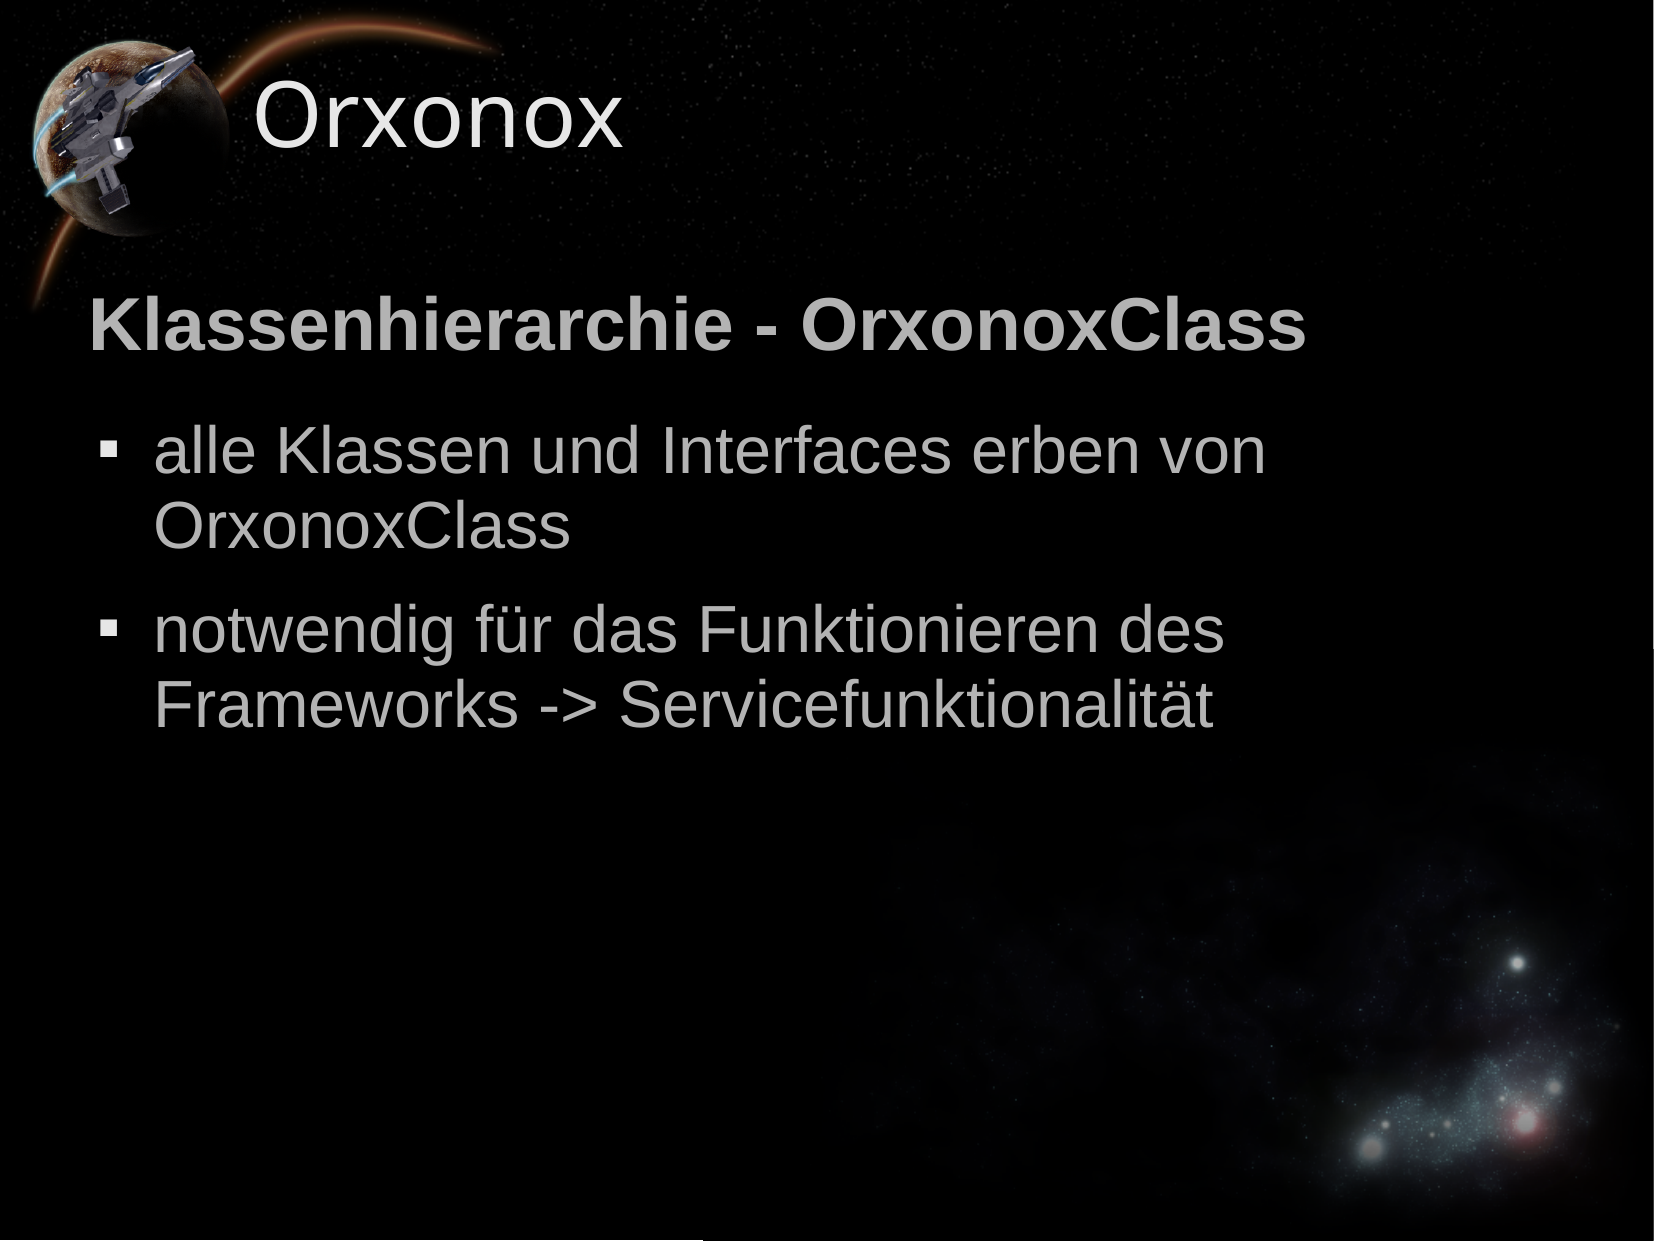

# Klassenhierarchie - OrxonoxClass
alle Klassen und Interfaces erben von OrxonoxClass
notwendig für das Funktionieren des Frameworks -> Servicefunktionalität